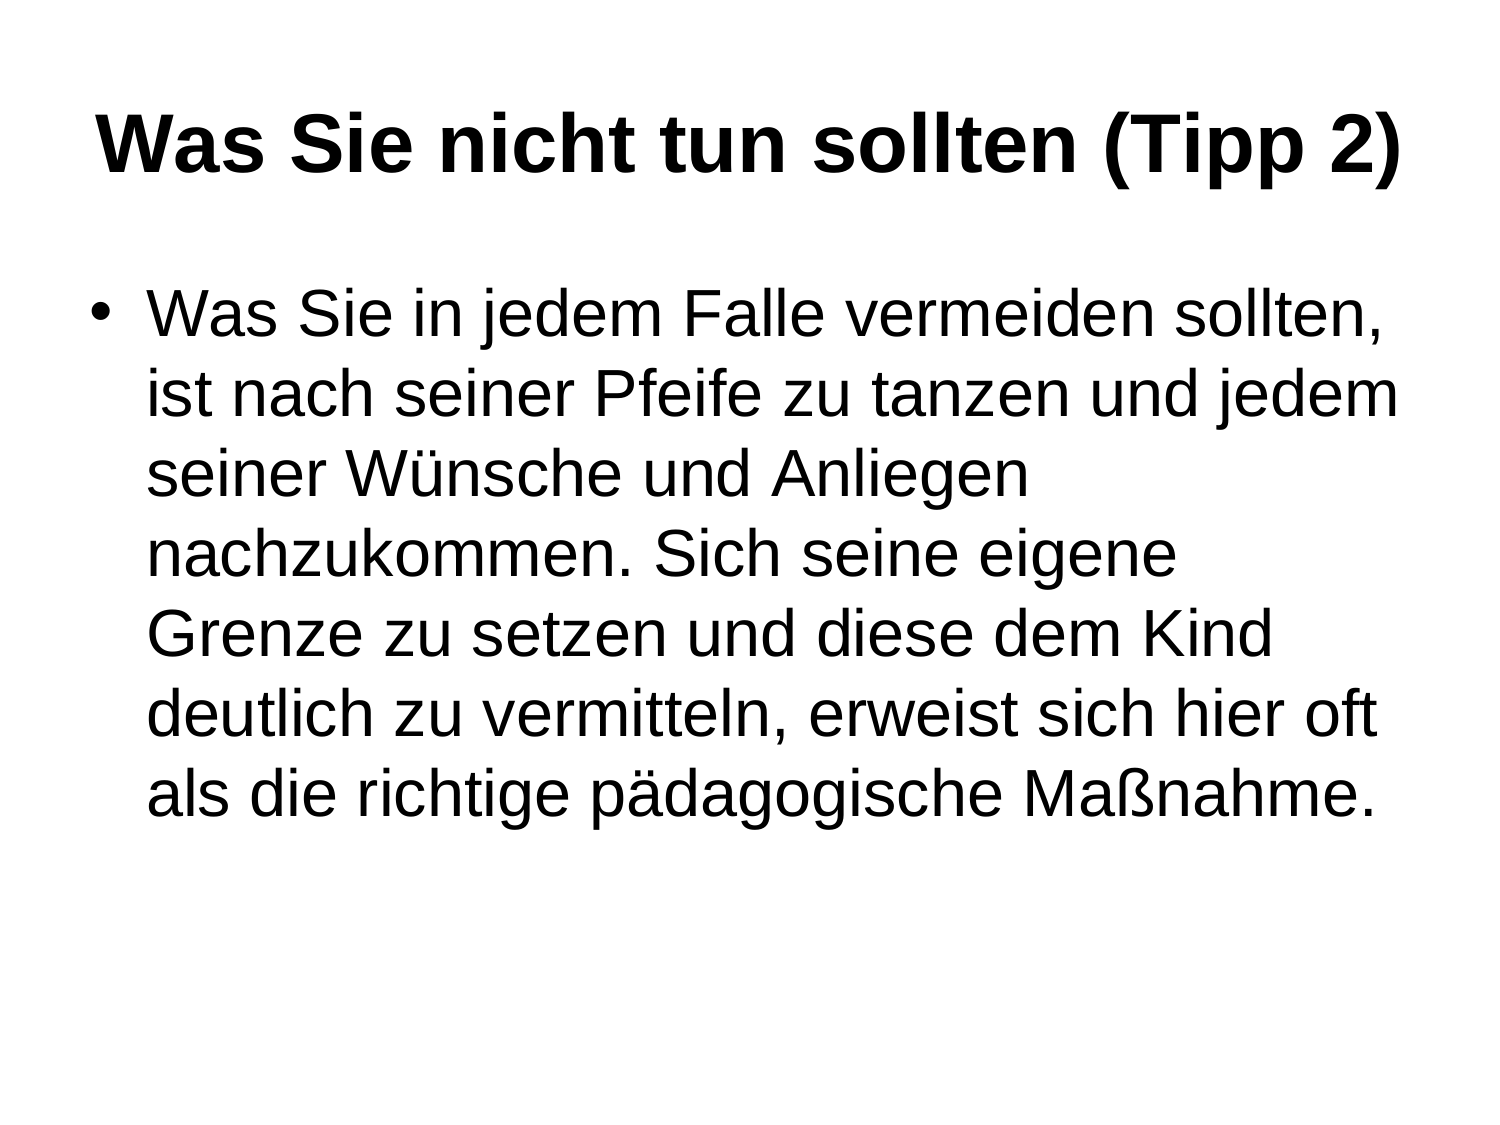

# Was Sie nicht tun sollten (Tipp 2)
Was Sie in jedem Falle vermeiden sollten, ist nach seiner Pfeife zu tanzen und jedem seiner Wünsche und Anliegen nachzukommen. Sich seine eigene Grenze zu setzen und diese dem Kind deutlich zu vermitteln, erweist sich hier oft als die richtige pädagogische Maßnahme.